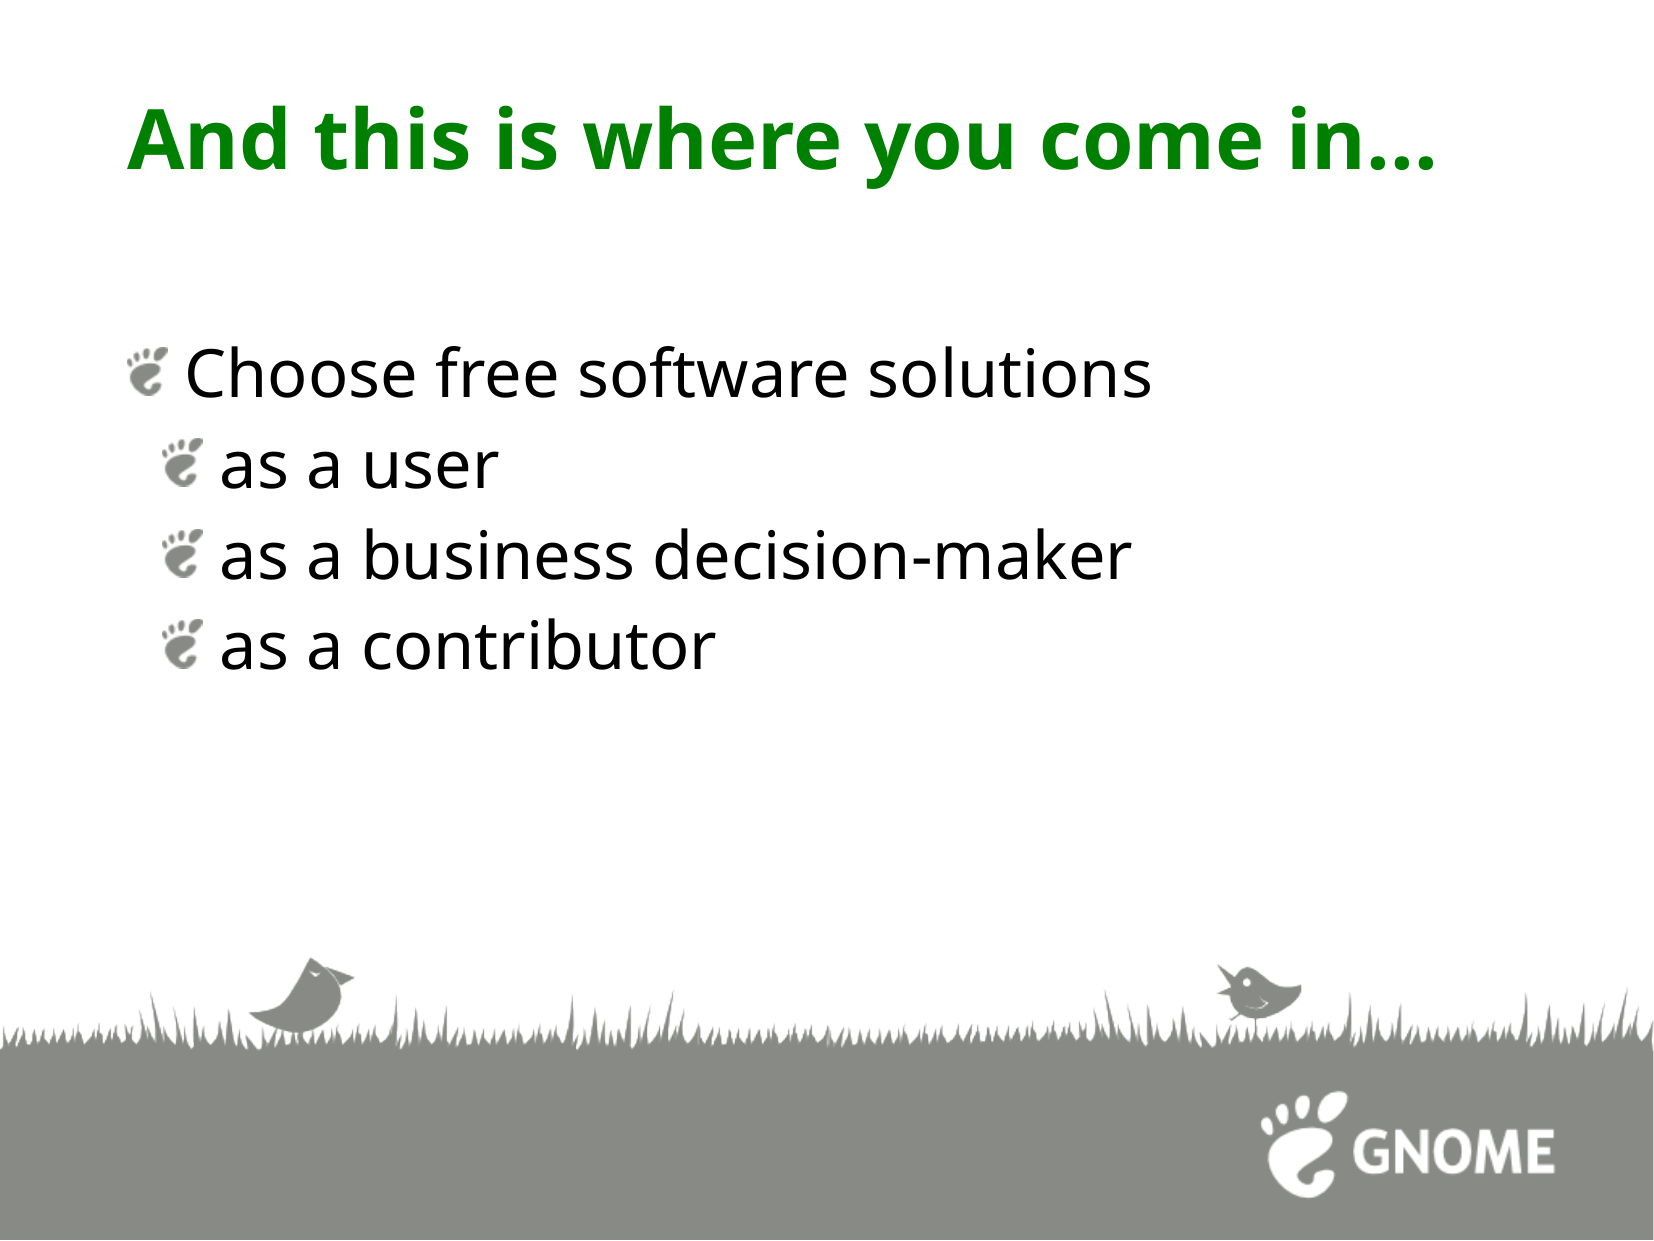

And this is where you come in...
 Choose free software solutions
 as a user
 as a business decision-maker
 as a contributor